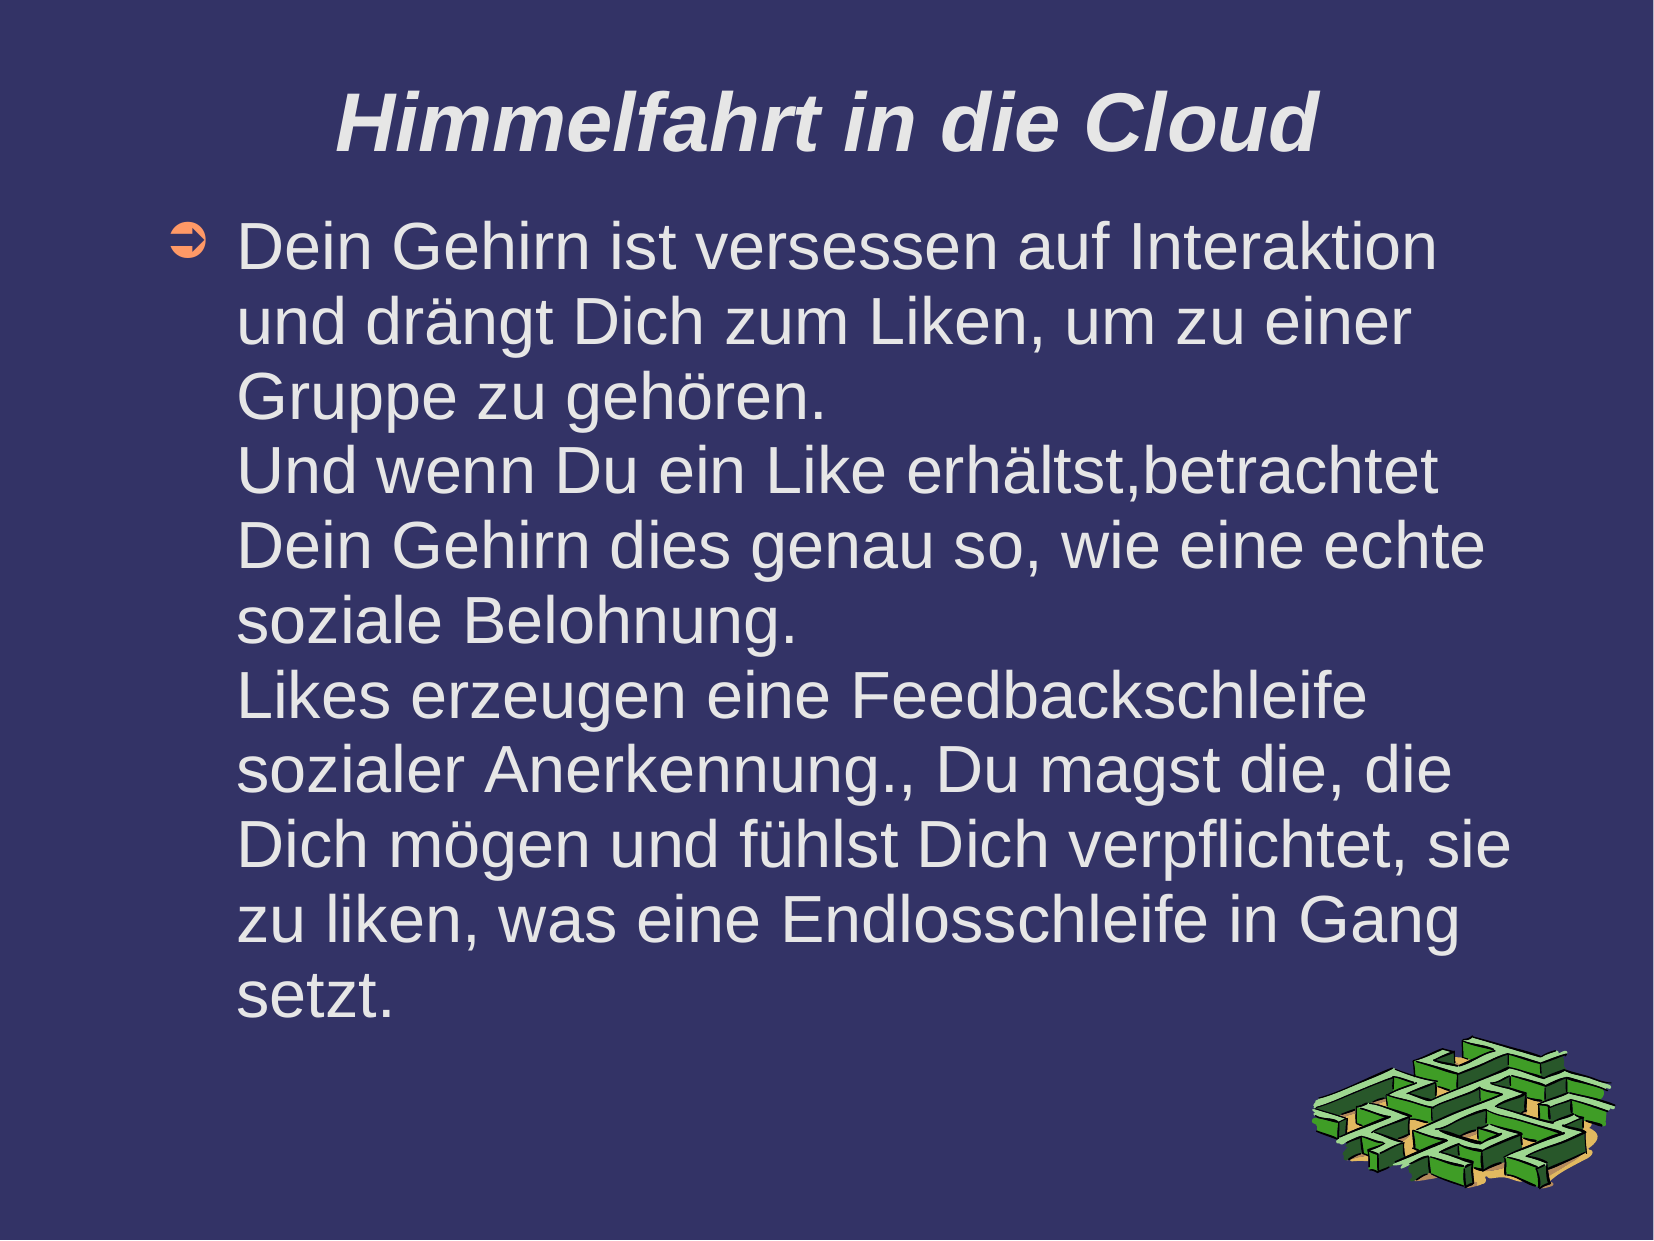

# Himmelfahrt in die Cloud
Dein Gehirn ist versessen auf Interaktion und drängt Dich zum Liken, um zu einer Gruppe zu gehören.
Und wenn Du ein Like erhältst,betrachtet Dein Gehirn dies genau so, wie eine echte soziale Belohnung.
Likes erzeugen eine Feedbackschleife sozialer Anerkennung., Du magst die, die Dich mögen und fühlst Dich verpflichtet, sie zu liken, was eine Endlosschleife in Gang setzt.